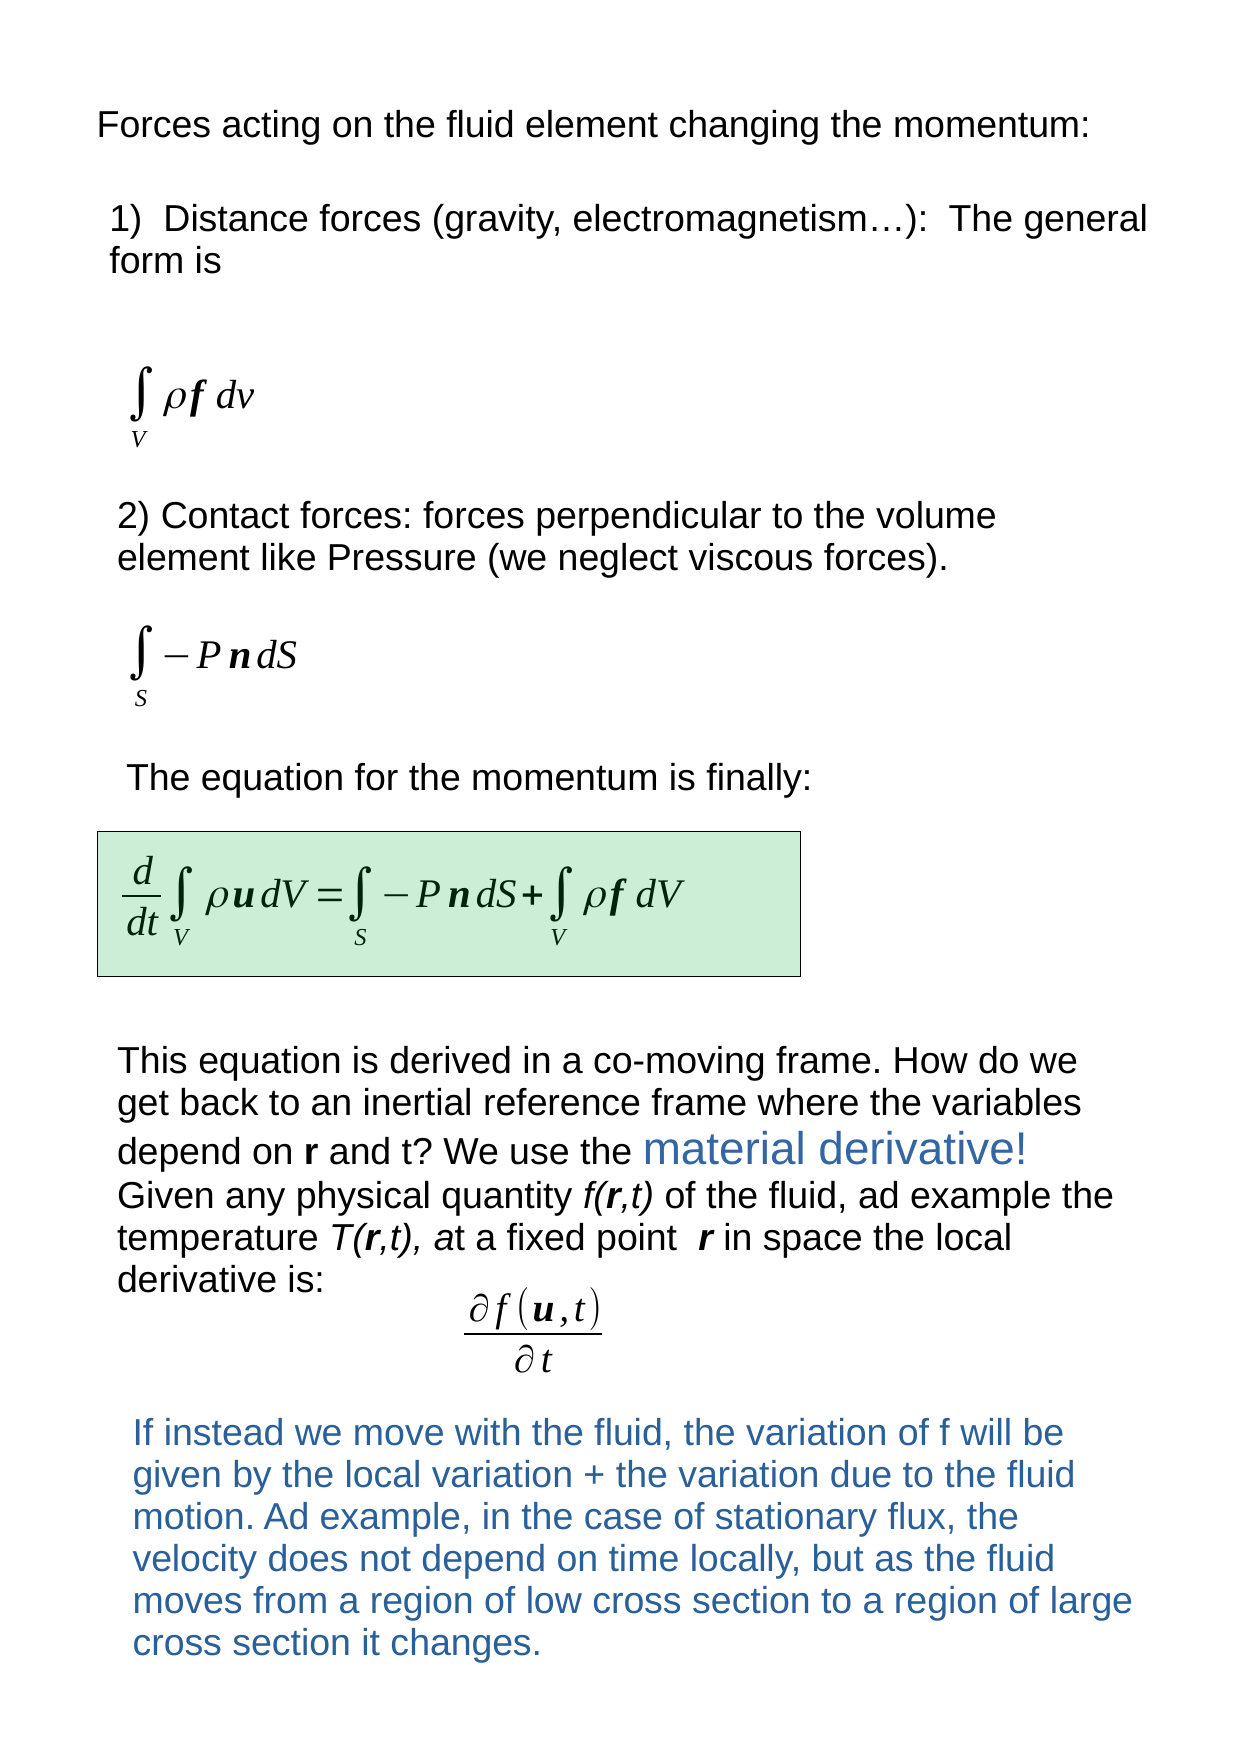

Forces acting on the fluid element changing the momentum:
1) Distance forces (gravity, electromagnetism…): The general form is
2) Contact forces: forces perpendicular to the volume element like Pressure (we neglect viscous forces).
The equation for the momentum is finally:
This equation is derived in a co-moving frame. How do we get back to an inertial reference frame where the variables depend on r and t? We use the material derivative!
Given any physical quantity f(r,t) of the fluid, ad example the temperature T(r,t), at a fixed point r in space the local derivative is:
If instead we move with the fluid, the variation of f will be given by the local variation + the variation due to the fluid motion. Ad example, in the case of stationary flux, the velocity does not depend on time locally, but as the fluid moves from a region of low cross section to a region of large cross section it changes.